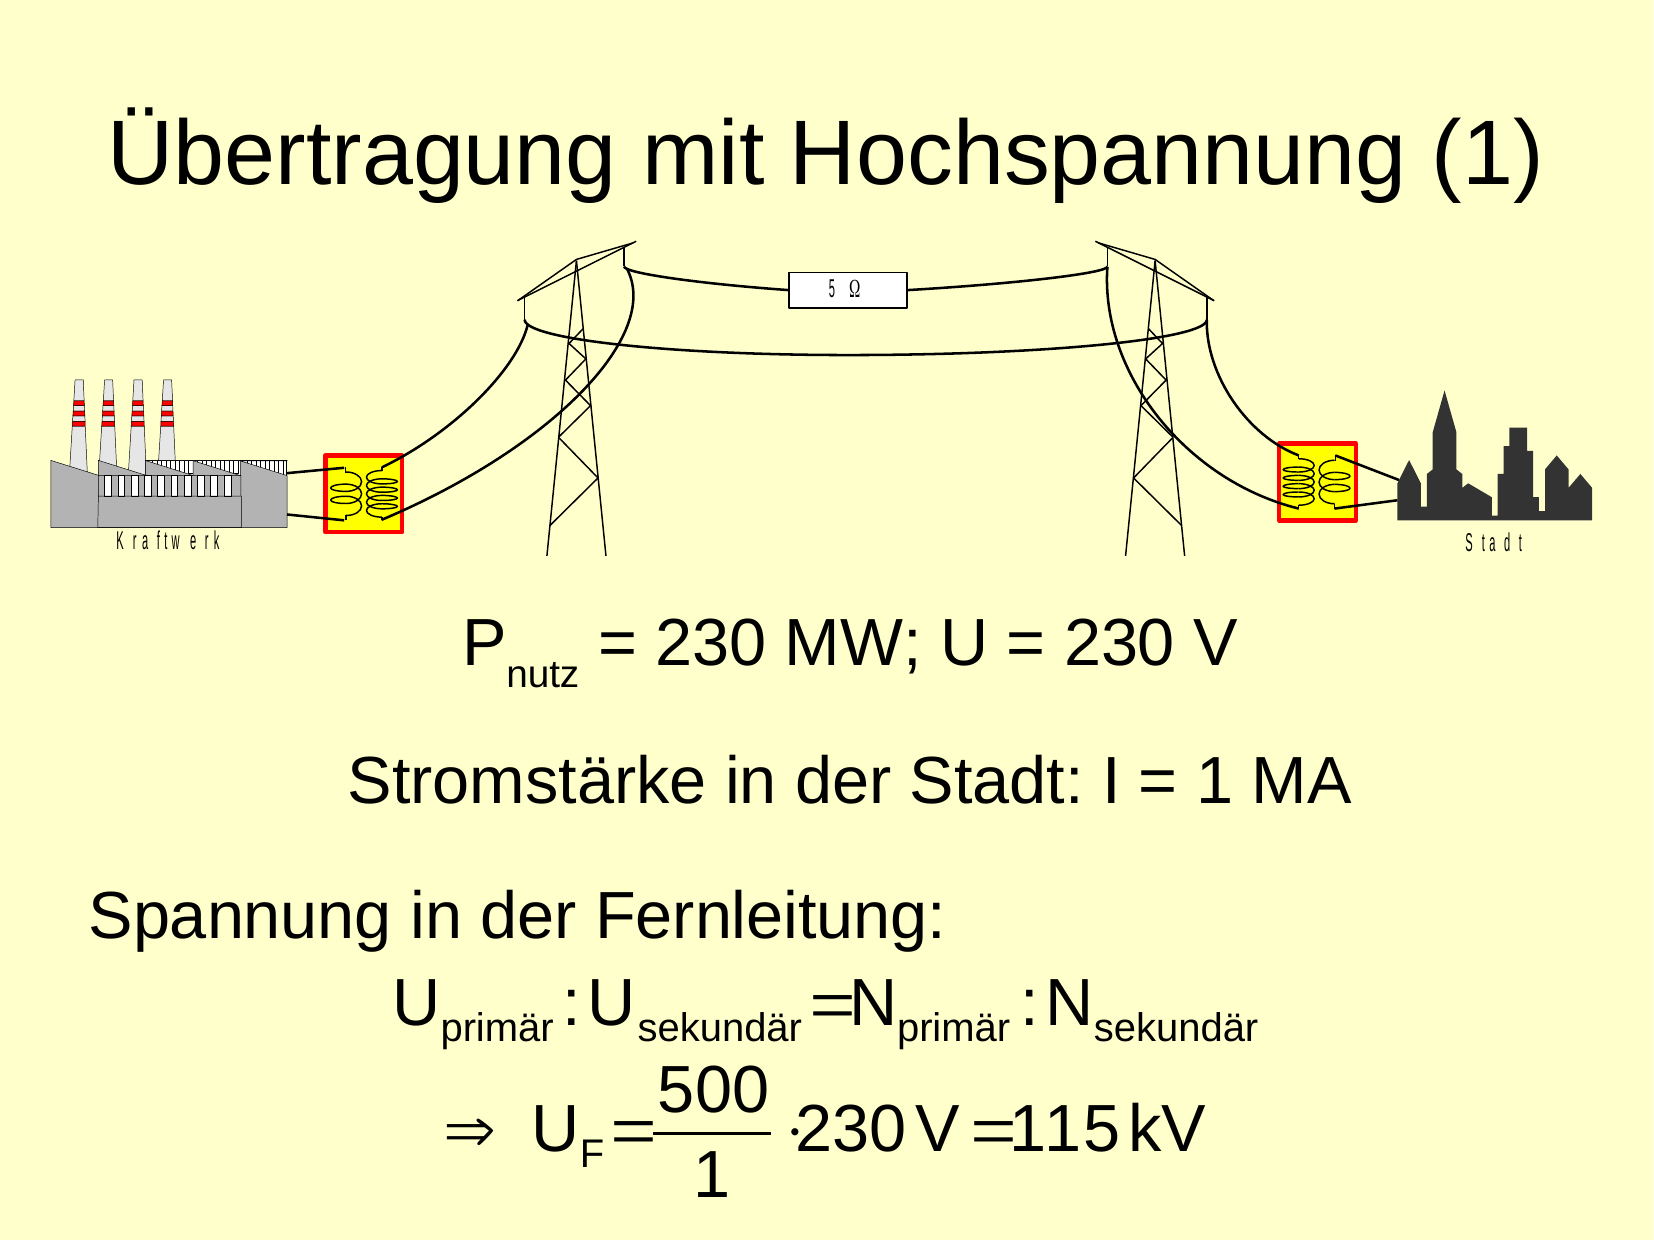

# Übertragung mit Hochspannung (1)
Pnutz = 230 MW; U = 230 V
Stromstärke in der Stadt: I = 1 MA
Spannung in der Fernleitung: